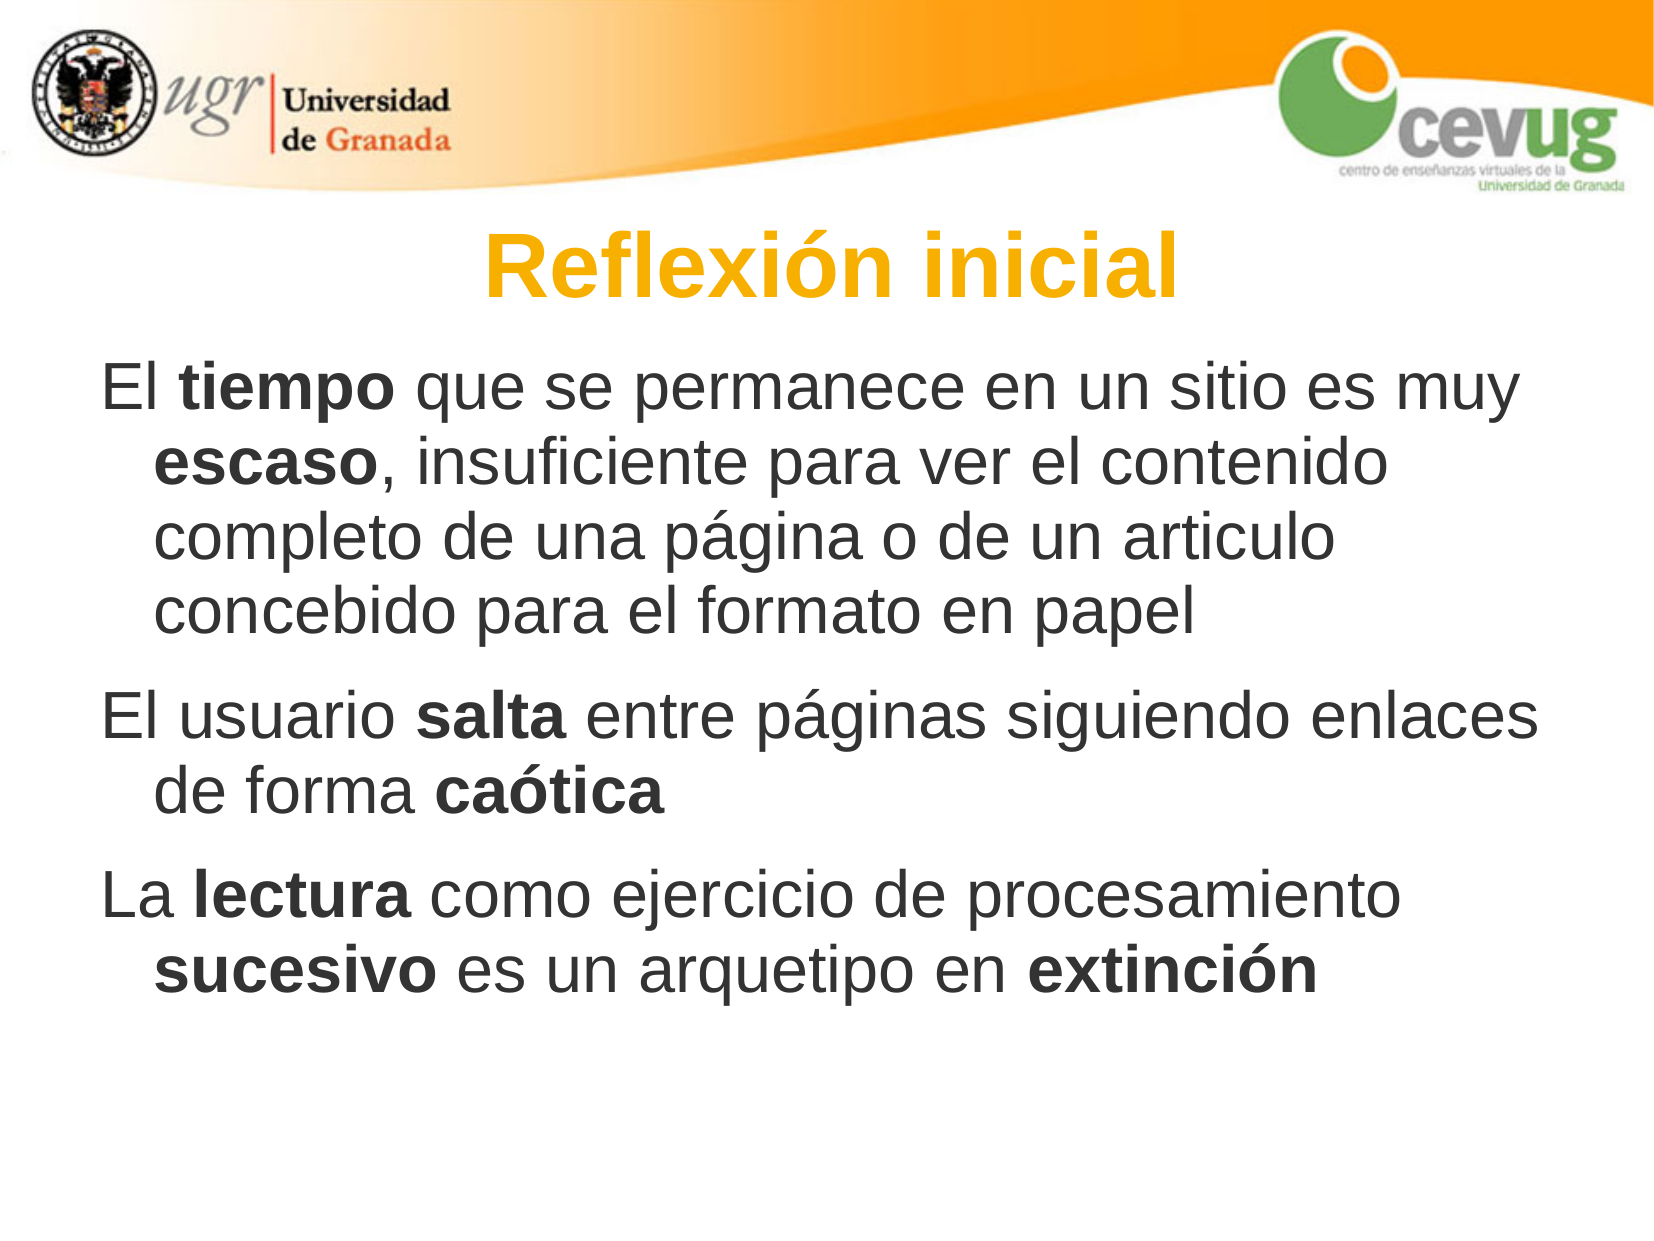

# Reflexión inicial
El tiempo que se permanece en un sitio es muy escaso, insuficiente para ver el contenido completo de una página o de un articulo concebido para el formato en papel
El usuario salta entre páginas siguiendo enlaces de forma caótica
La lectura como ejercicio de procesamiento sucesivo es un arquetipo en extinción